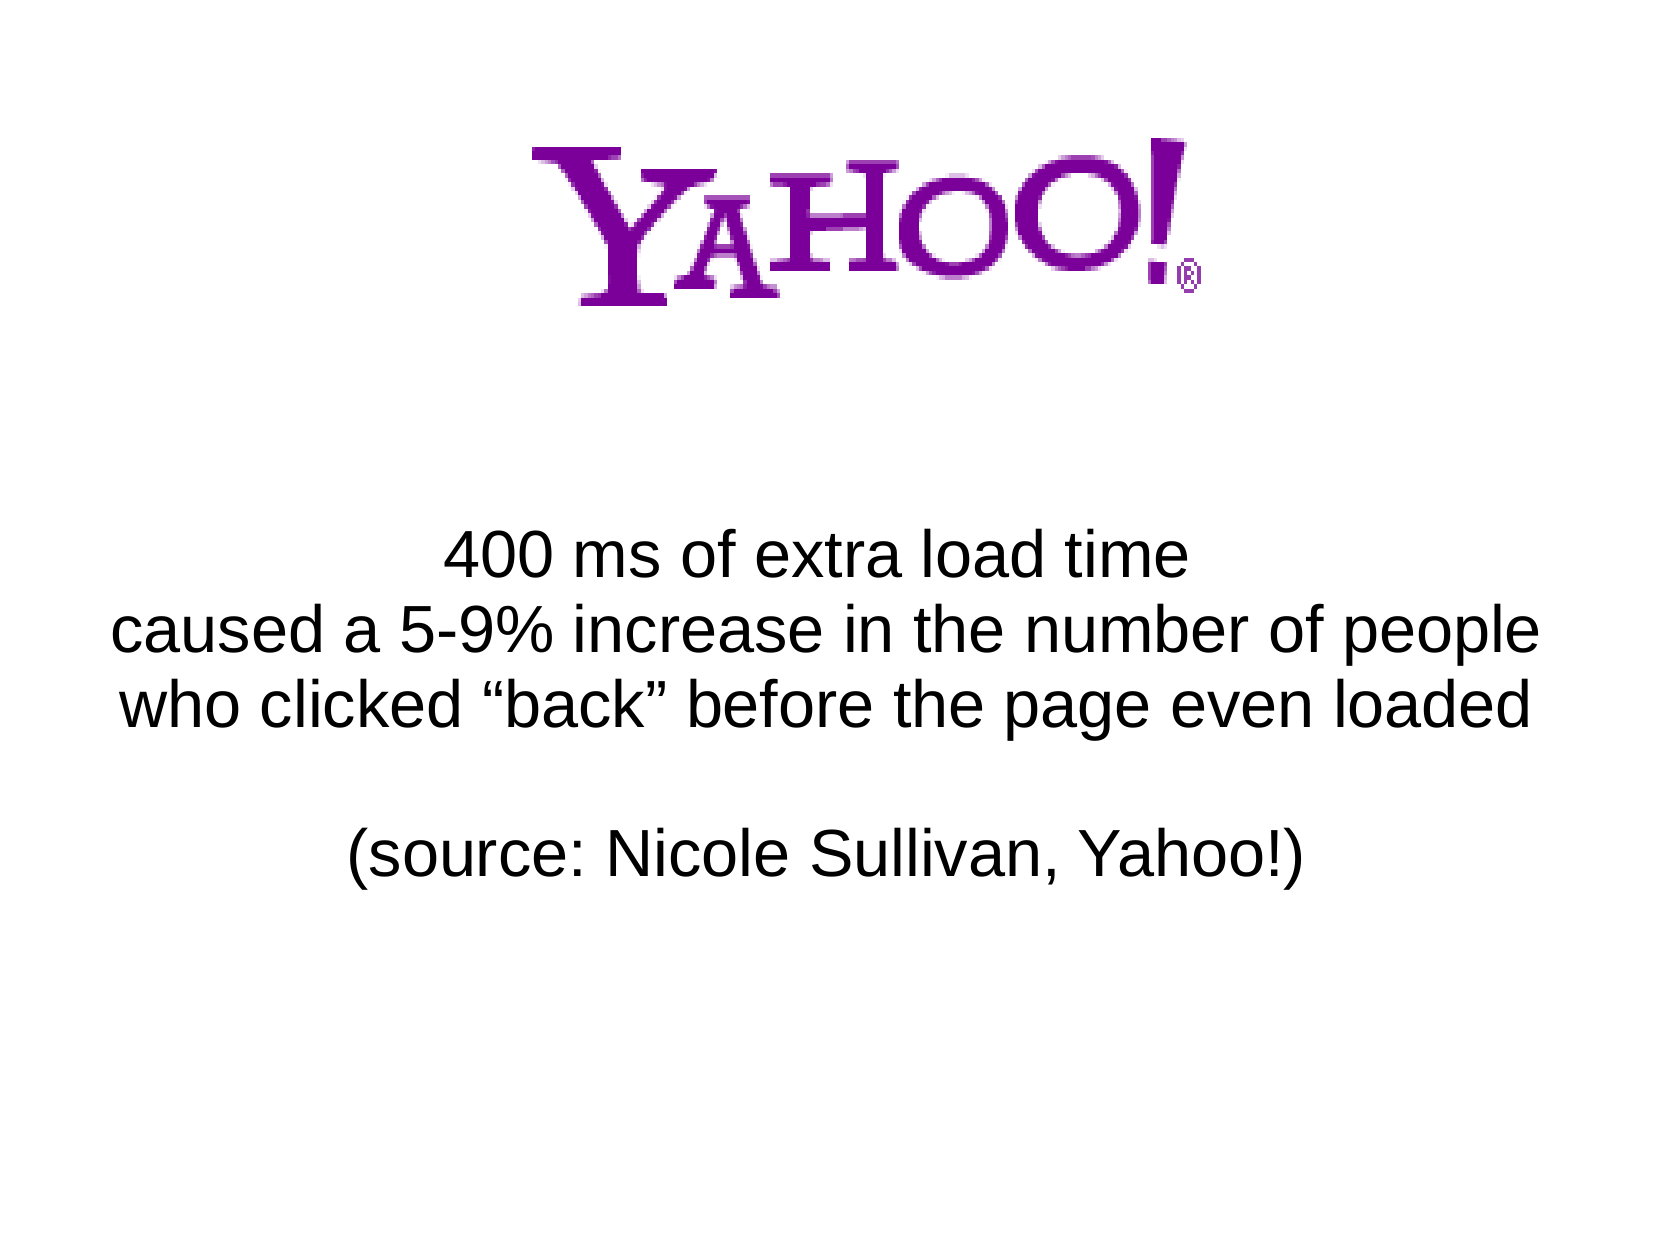

# 400 ms of extra load time
caused a 5-9% increase in the number of people who clicked “back” before the page even loaded
(source: Nicole Sullivan, Yahoo!)